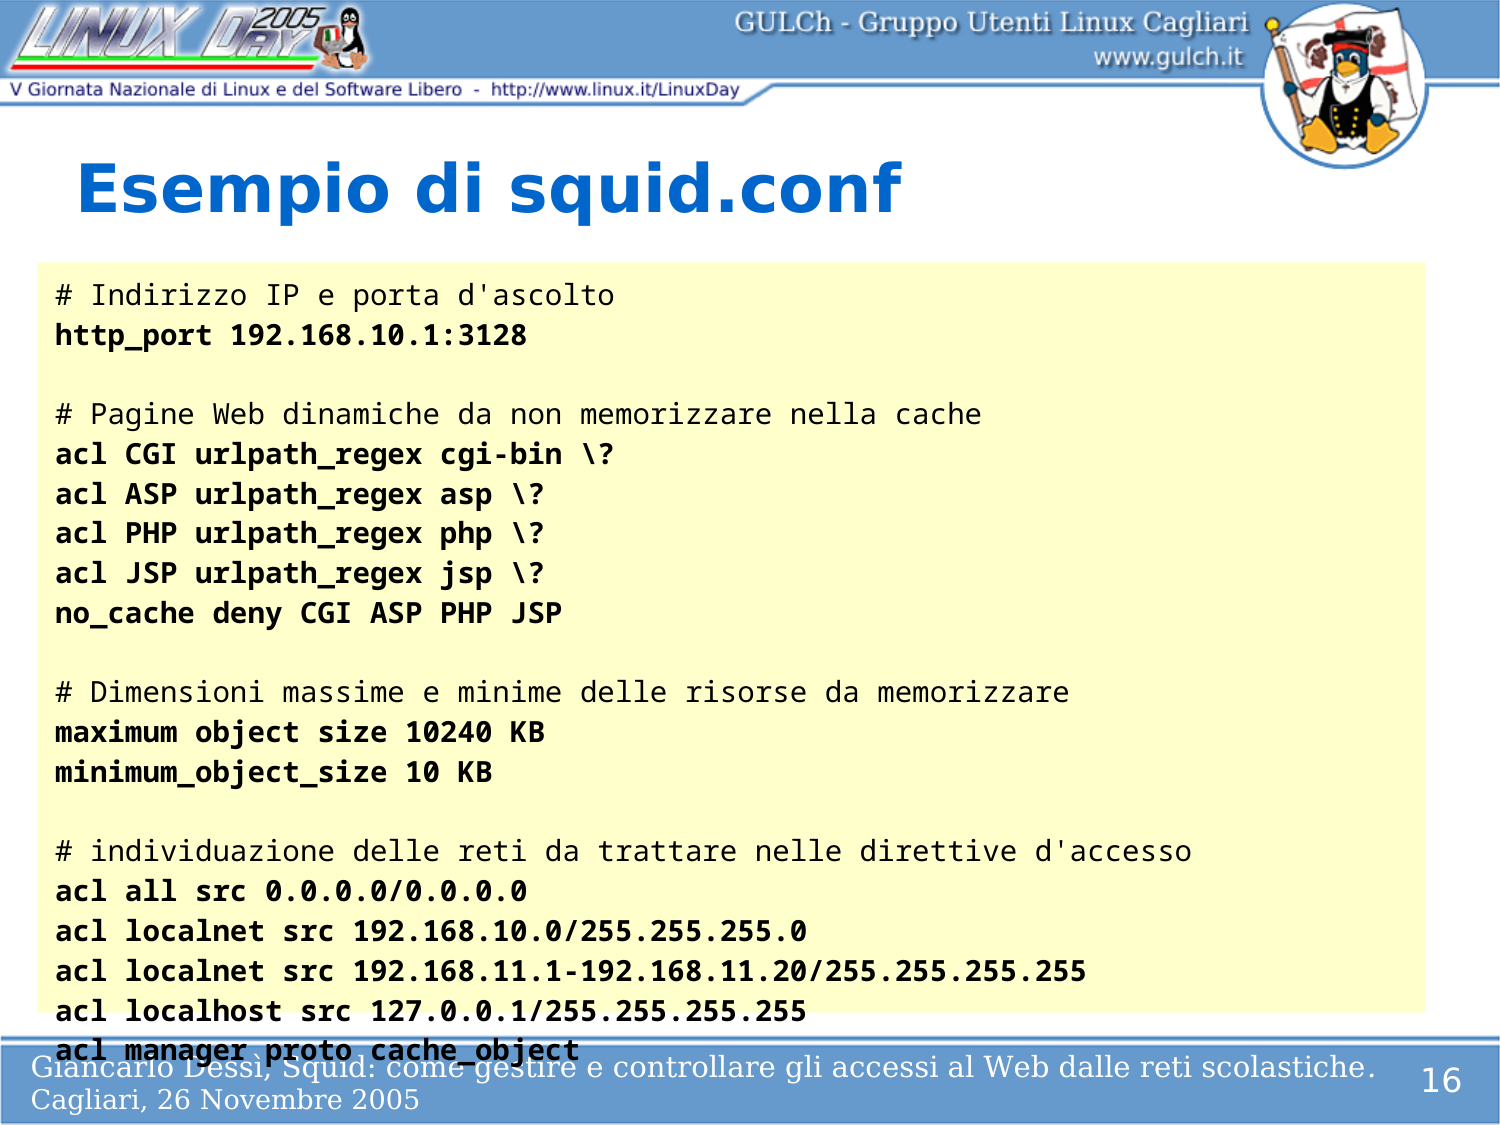

Esempio di squid.conf
# Indirizzo IP e porta d'ascolto
http_port 192.168.10.1:3128
# Pagine Web dinamiche da non memorizzare nella cache
acl CGI urlpath_regex cgi-bin \?
acl ASP urlpath_regex asp \?
acl PHP urlpath_regex php \?
acl JSP urlpath_regex jsp \?
no_cache deny CGI ASP PHP JSP
# Dimensioni massime e minime delle risorse da memorizzare
maximum object size 10240 KB
minimum_object_size 10 KB
# individuazione delle reti da trattare nelle direttive d'accesso
acl all src 0.0.0.0/0.0.0.0
acl localnet src 192.168.10.0/255.255.255.0
acl localnet src 192.168.11.1-192.168.11.20/255.255.255.255
acl localhost src 127.0.0.1/255.255.255.255
acl manager proto cache_object